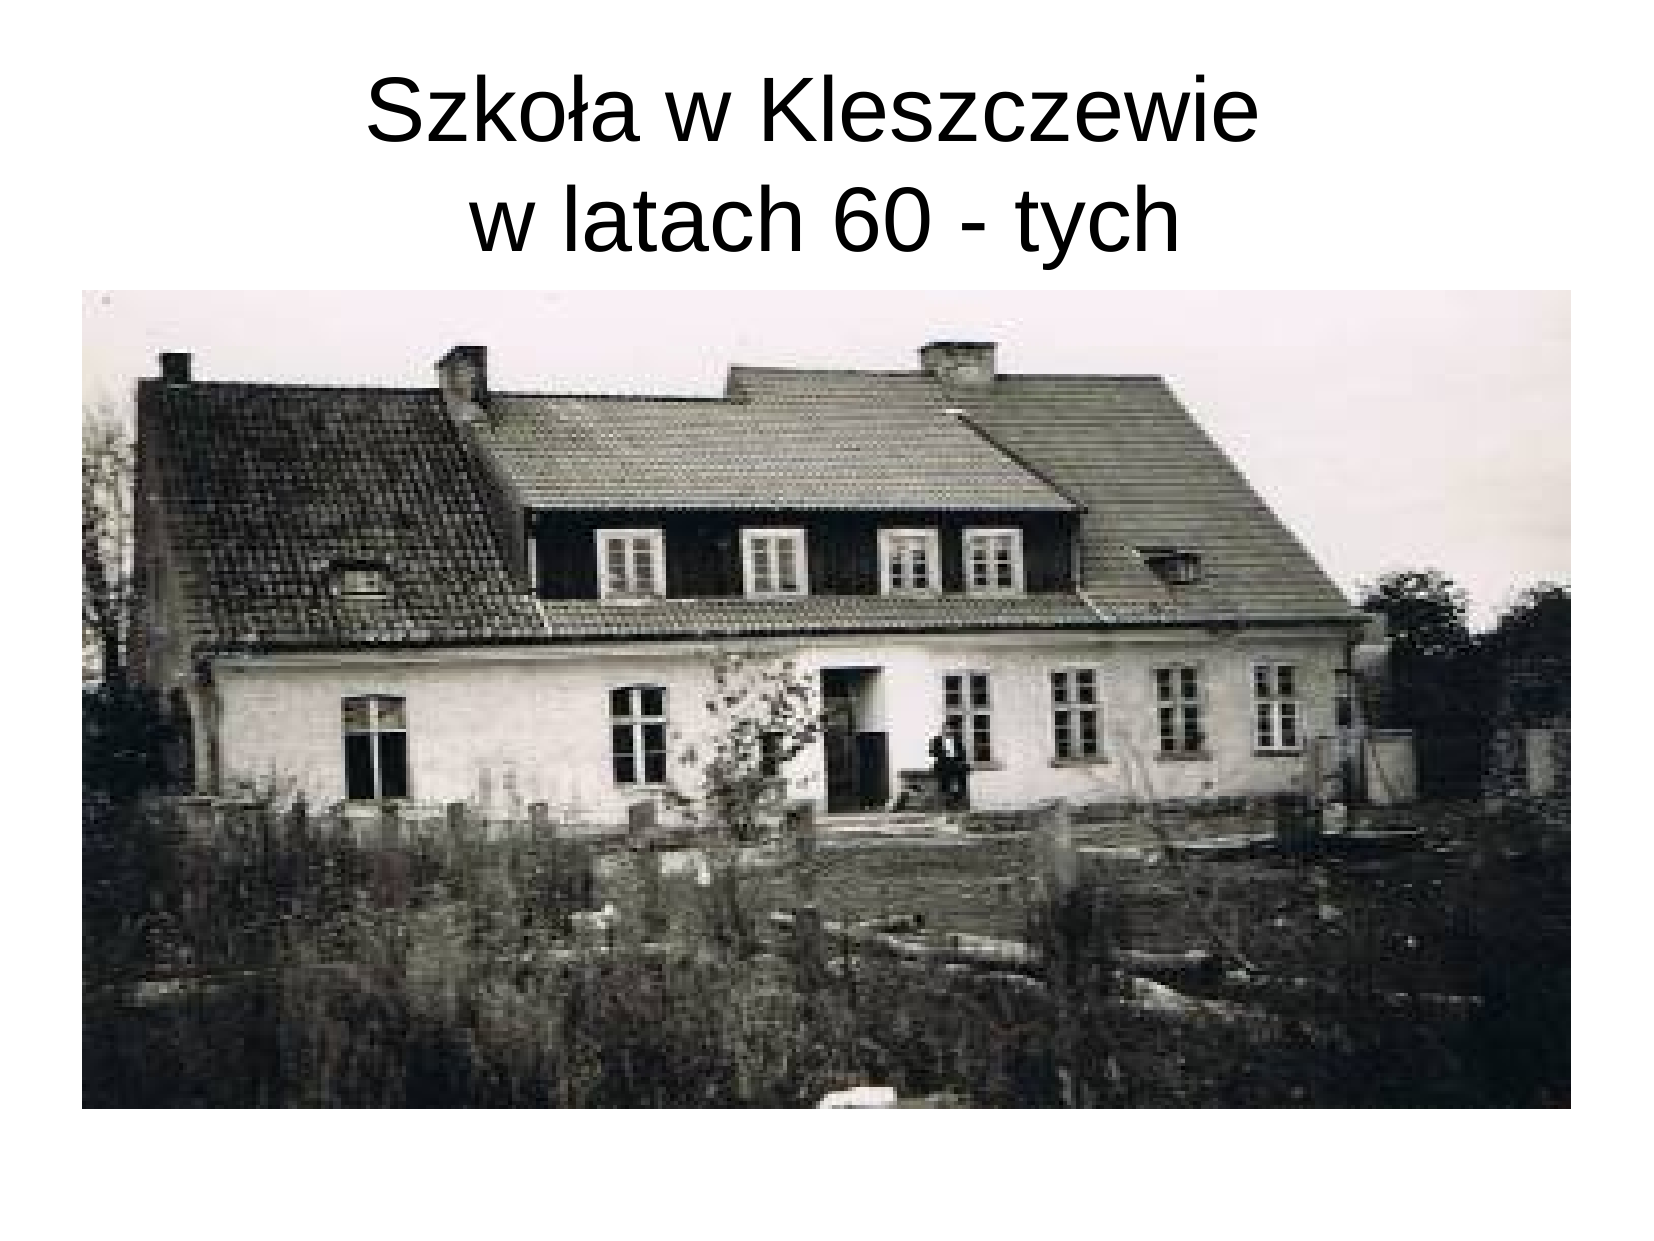

# Szkoła w Kleszczewie w latach 60 - tych